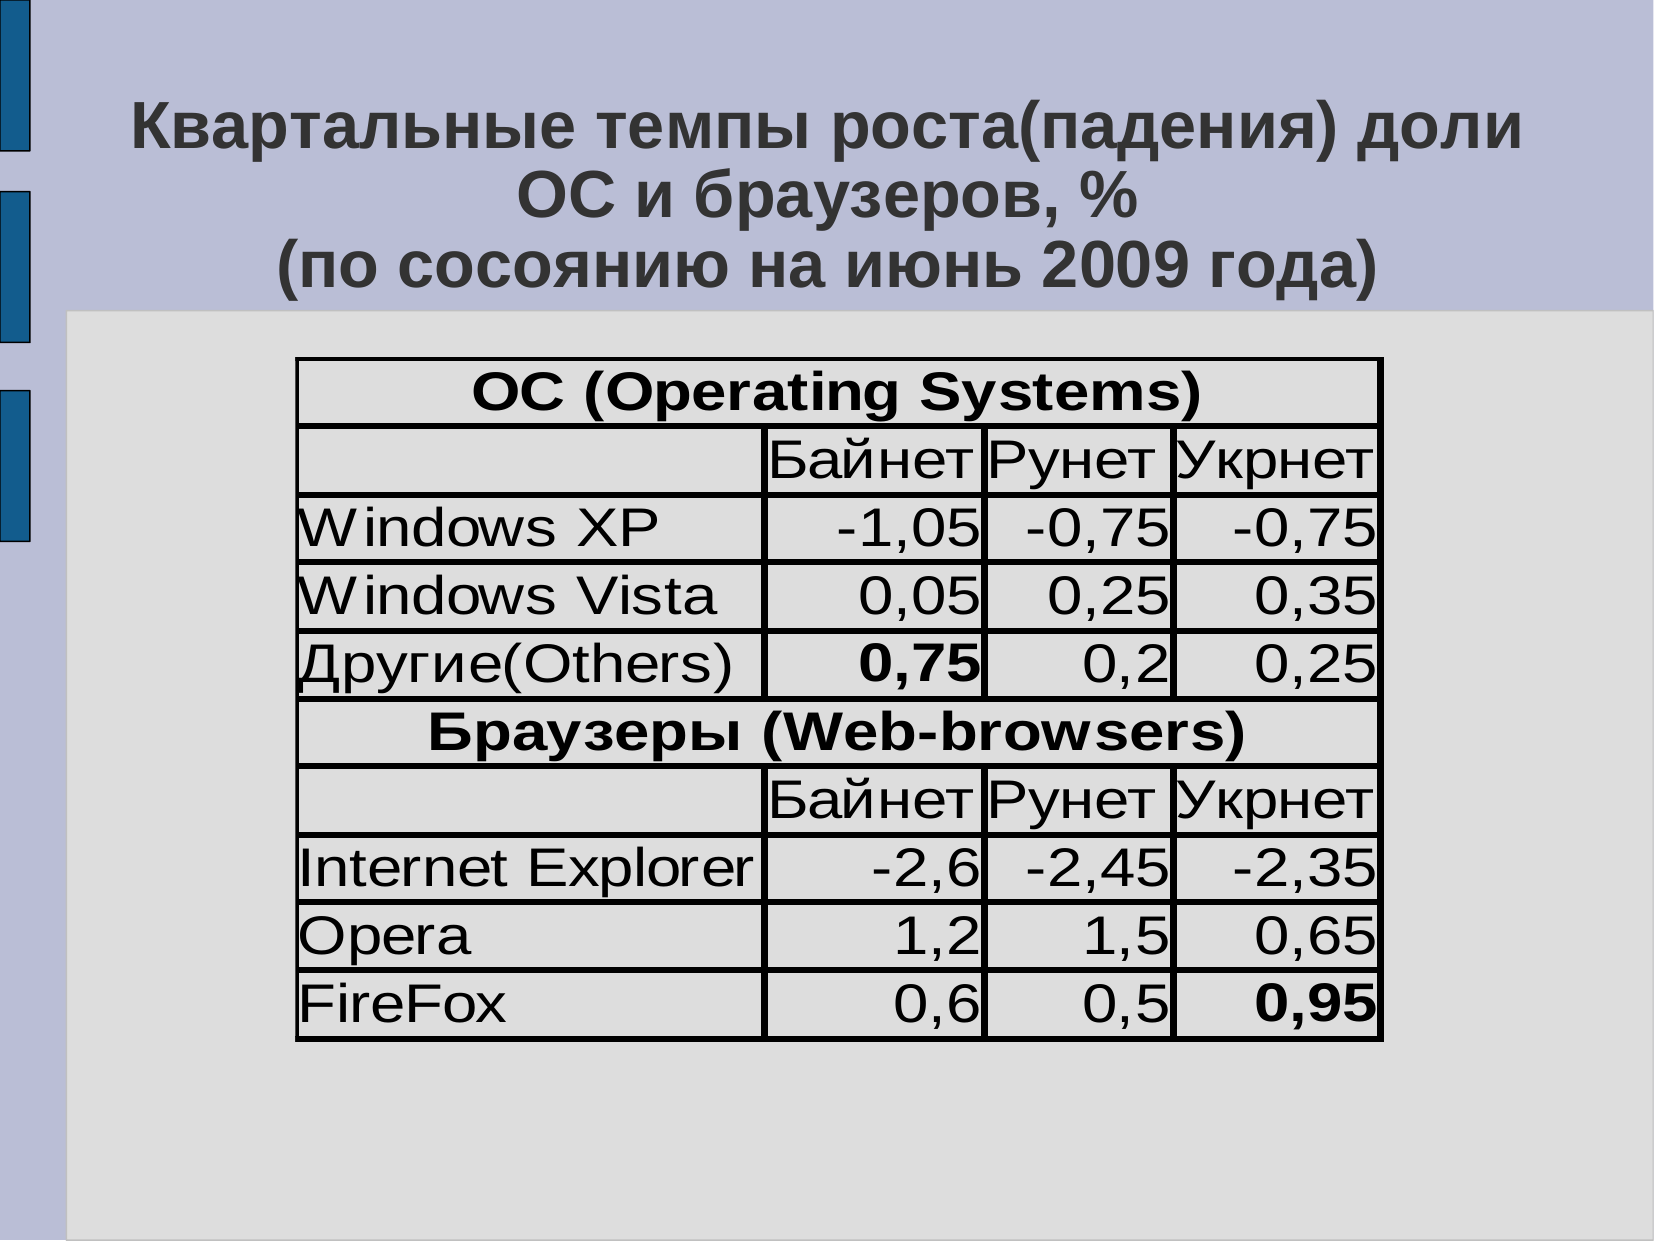

# Квартальные темпы роста(падения) доли ОС и браузеров, % (по сосоянию на июнь 2009 года)